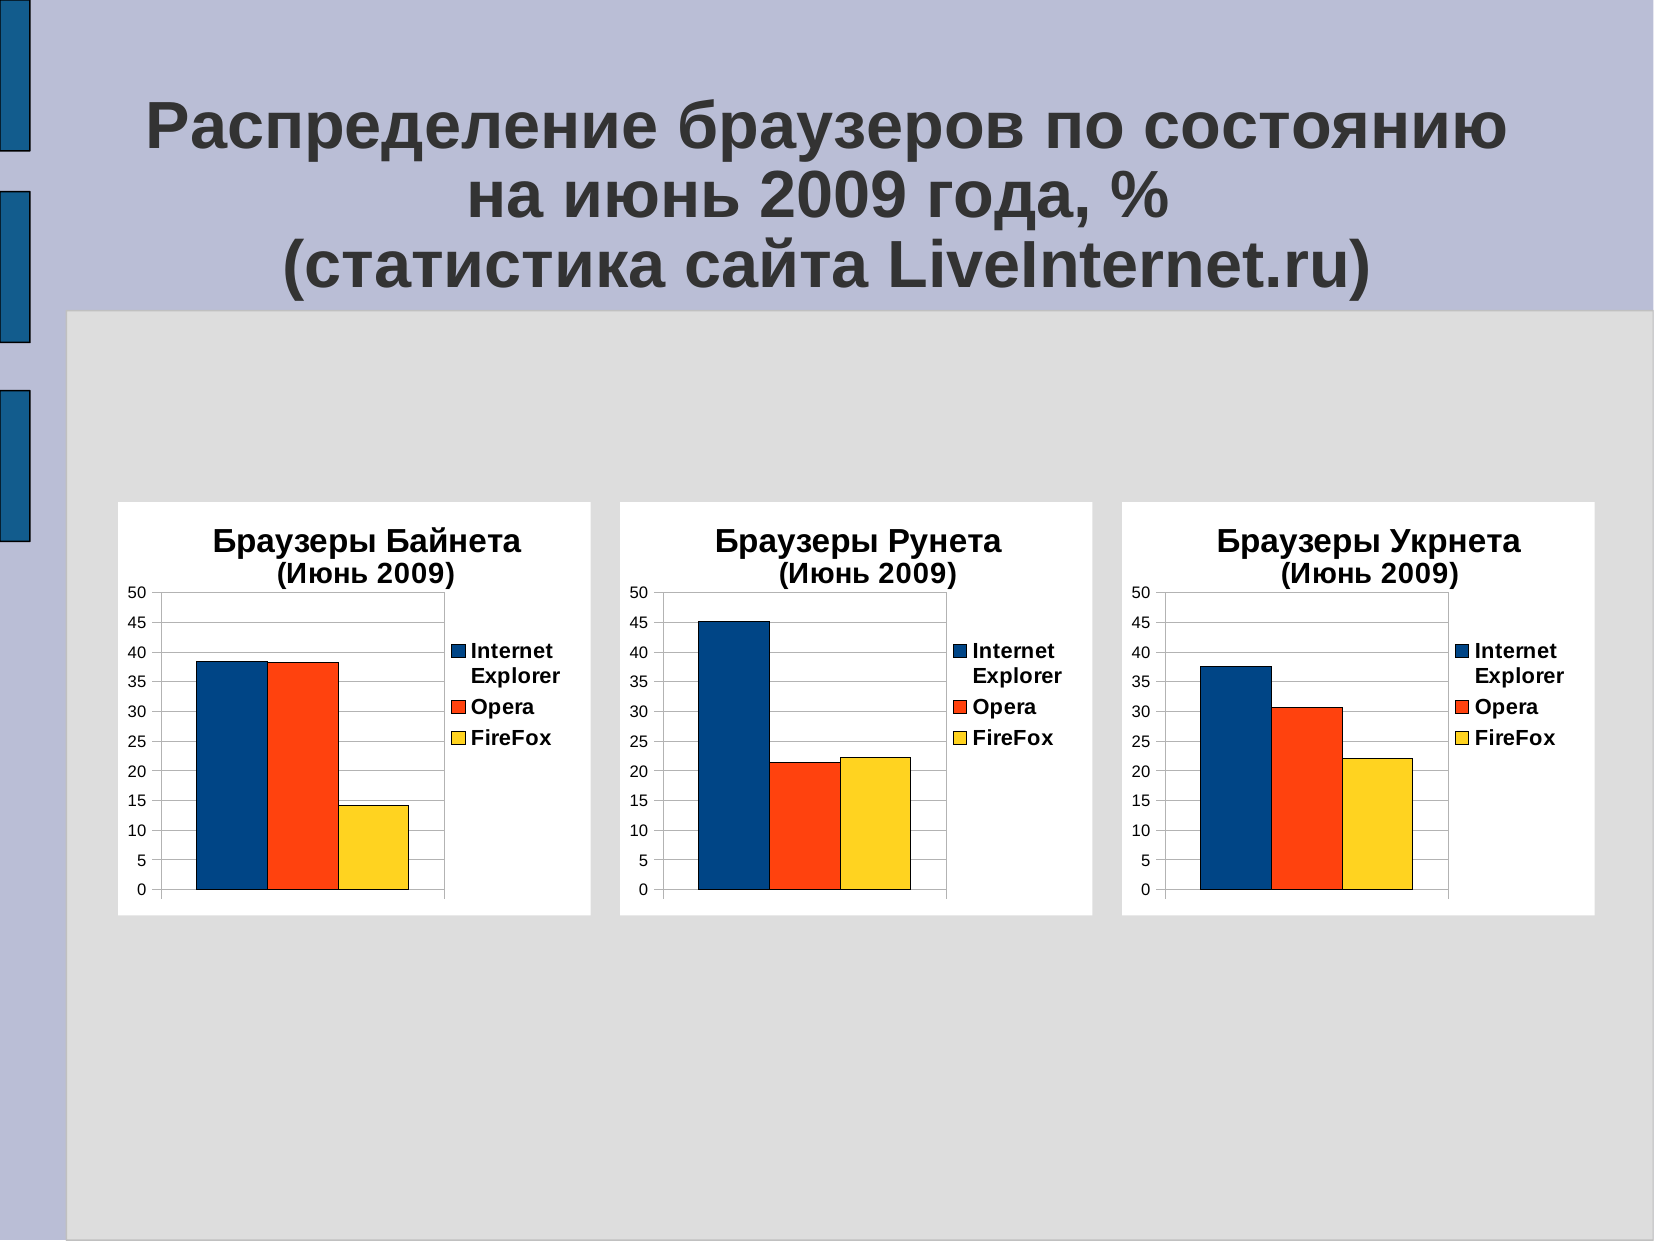

# Распределение браузеров по состоянию на июнь 2009 года, % (статистика сайта LiveInternet.ru)
### Chart: Браузеры Байнета
(Июнь 2009)
| Category | Internet Explorer | Opera | FireFox |
|---|---|---|---|
| None | 38.4 | 38.3 | 14.1 |
### Chart: Браузеры Рунета
(Июнь 2009)
| Category | Internet Explorer | Opera | FireFox |
|---|---|---|---|
| None | 45.2 | 21.4 | 22.3 |
### Chart: Браузеры Укрнета
(Июнь 2009)
| Category | Internet Explorer | Opera | FireFox |
|---|---|---|---|
| None | 37.6 | 30.7 | 22.1 |